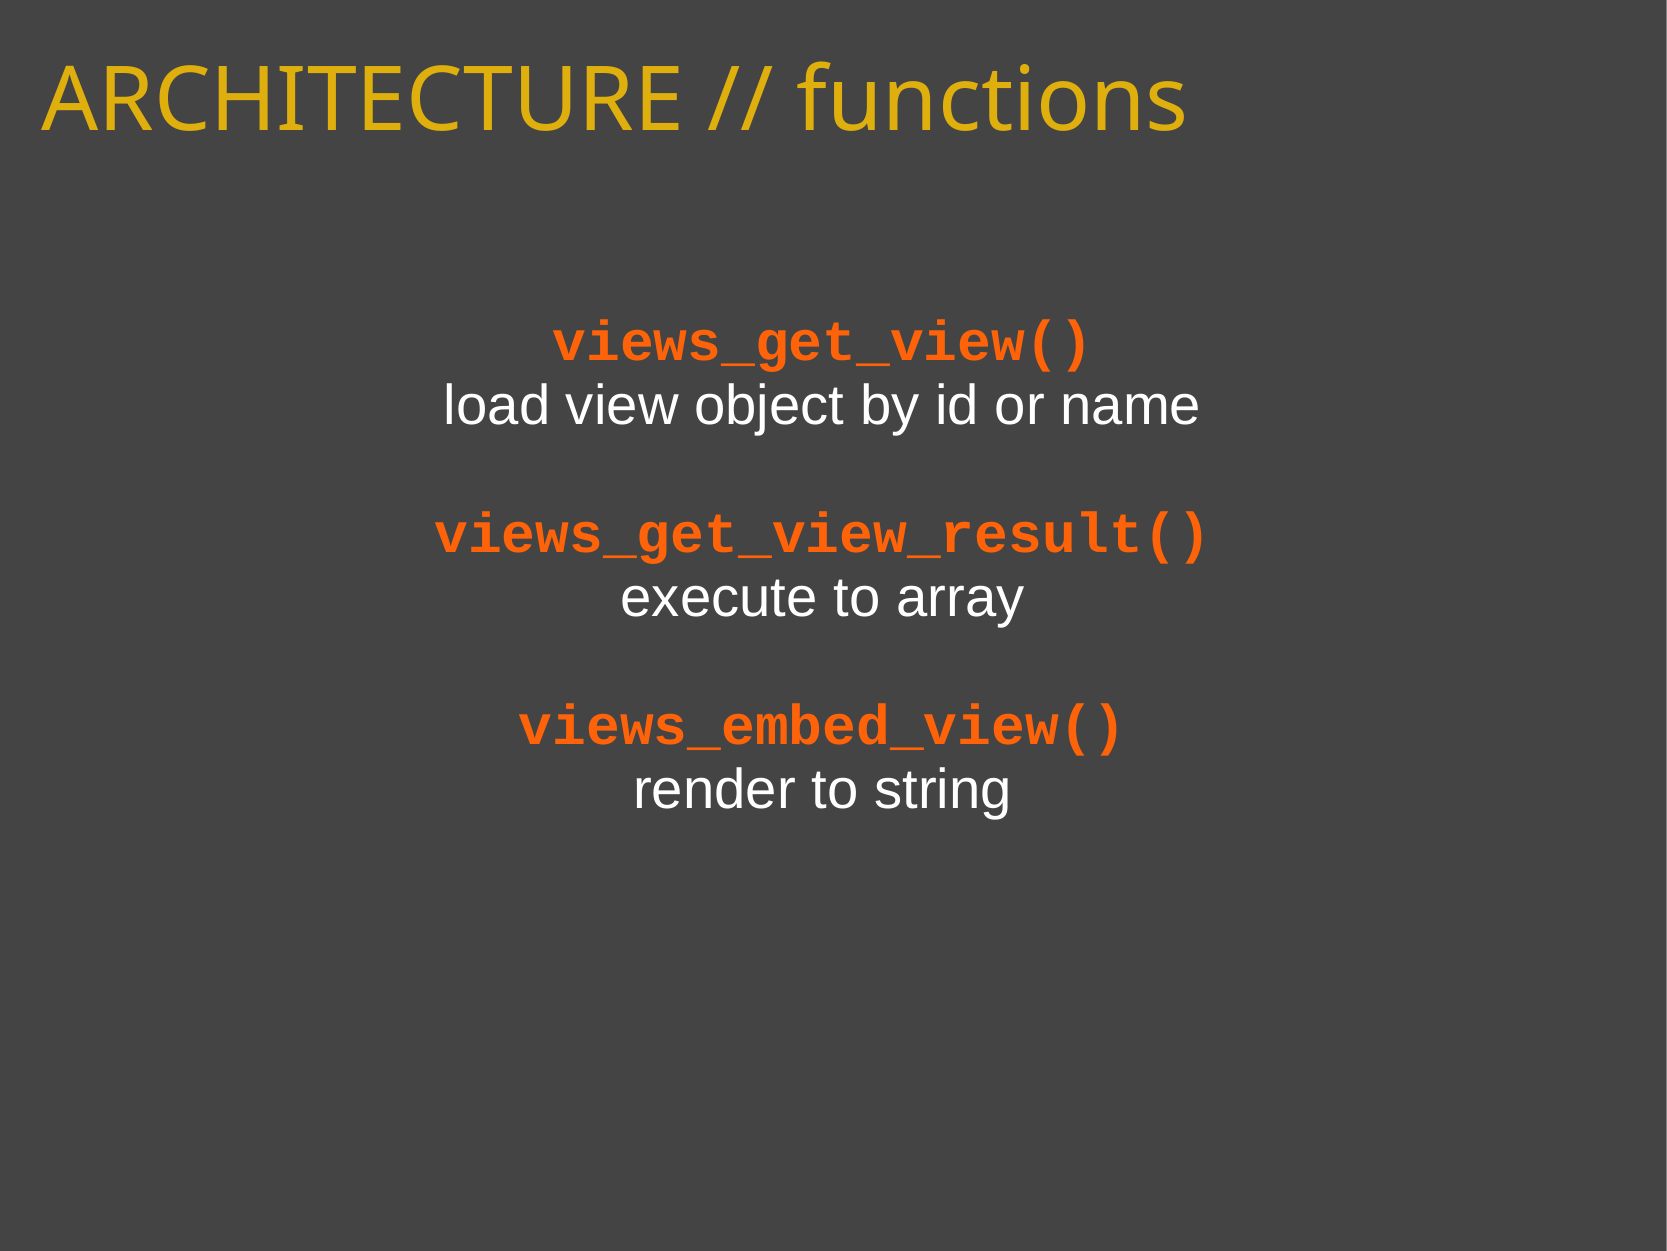

# ARCHITECTURE // functions
views_get_view()
load view object by id or name
views_get_view_result()
execute to array
views_embed_view()
render to string